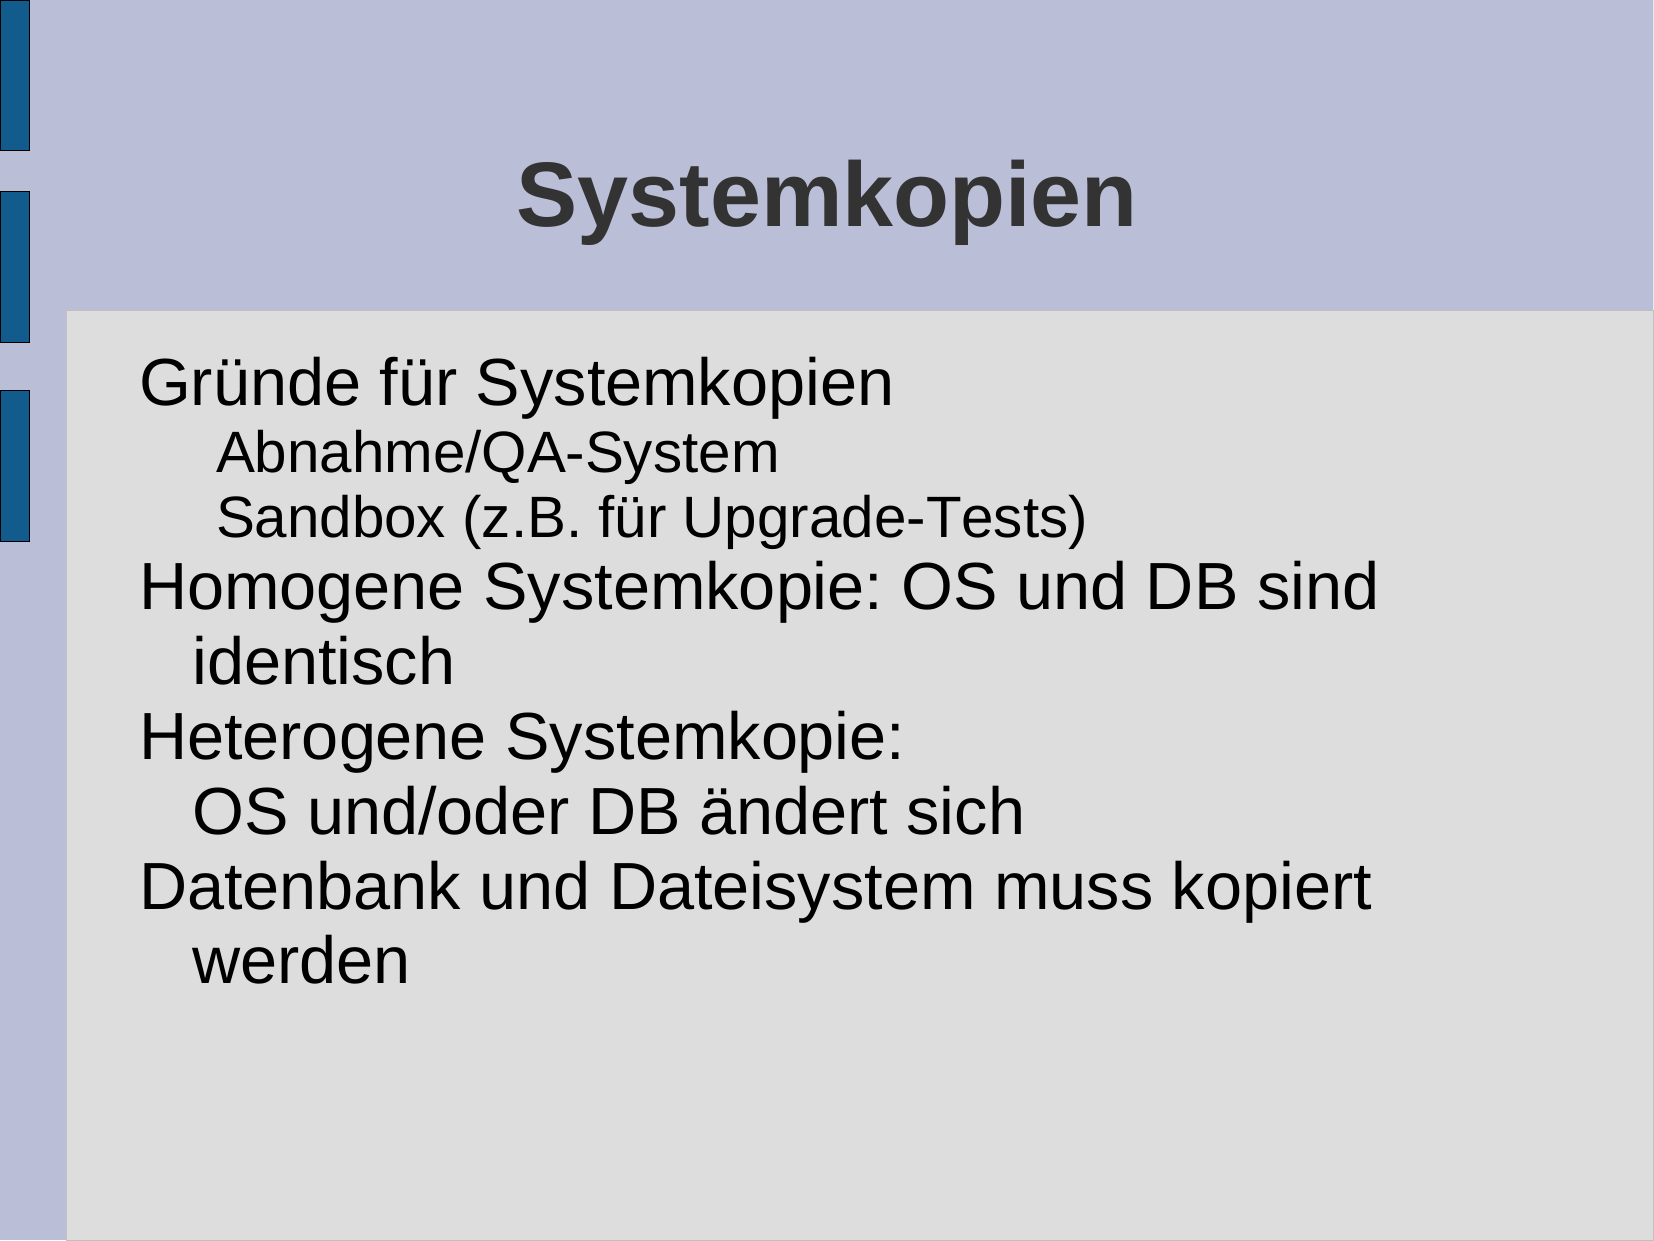

# Systemkopien
Gründe für Systemkopien
Abnahme/QA-System
Sandbox (z.B. für Upgrade-Tests)
Homogene Systemkopie: OS und DB sind identisch
Heterogene Systemkopie:
OS und/oder DB ändert sich
Datenbank und Dateisystem muss kopiert werden